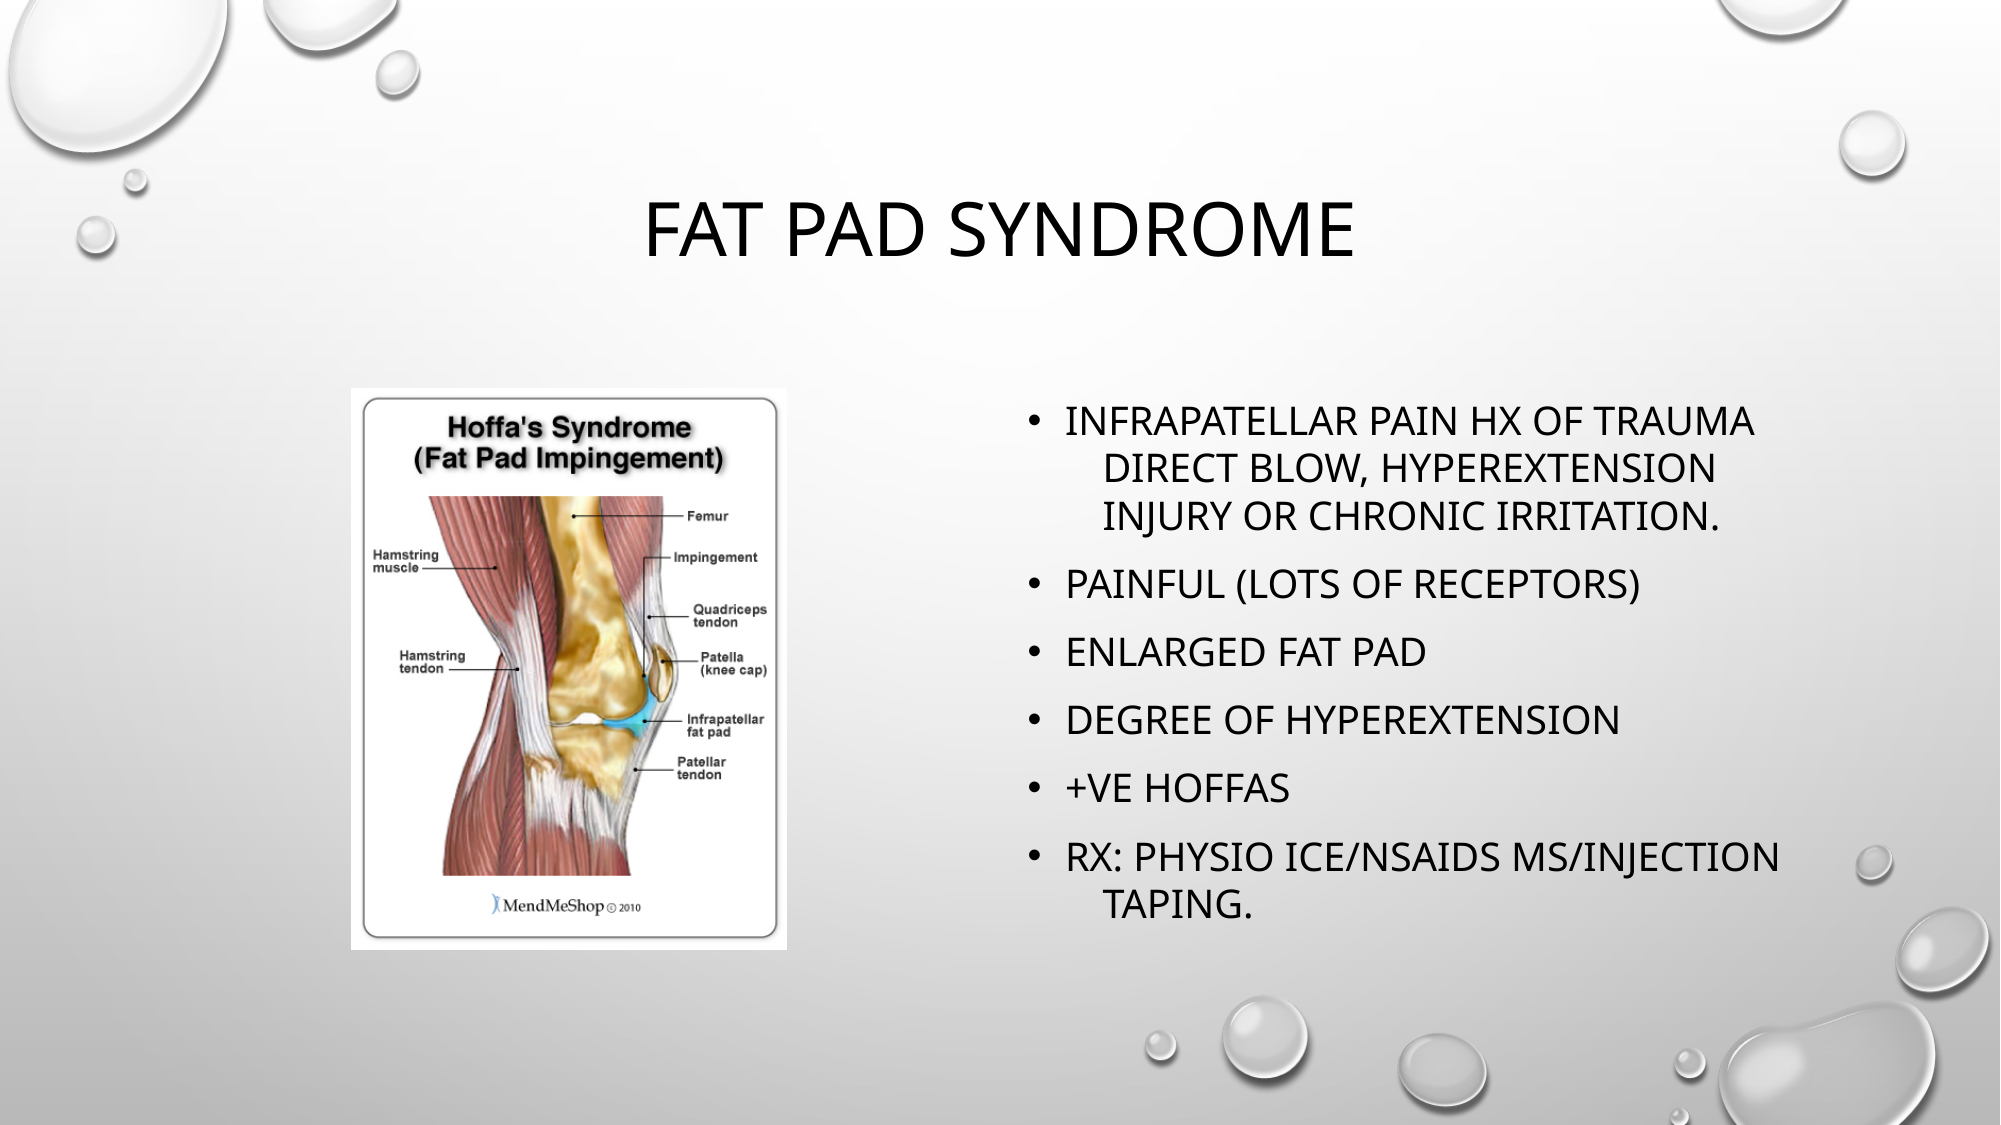

# Fat pad syndrome
Infrapatellar pain Hx of trauma direct blow, hyperextension injury or chronic irritation.
Painful (lots of receptors)
Enlarged fat pad
Degree of hyperextension
+ve hoffas
Rx: physio ice/nsaids ms/injection taping.